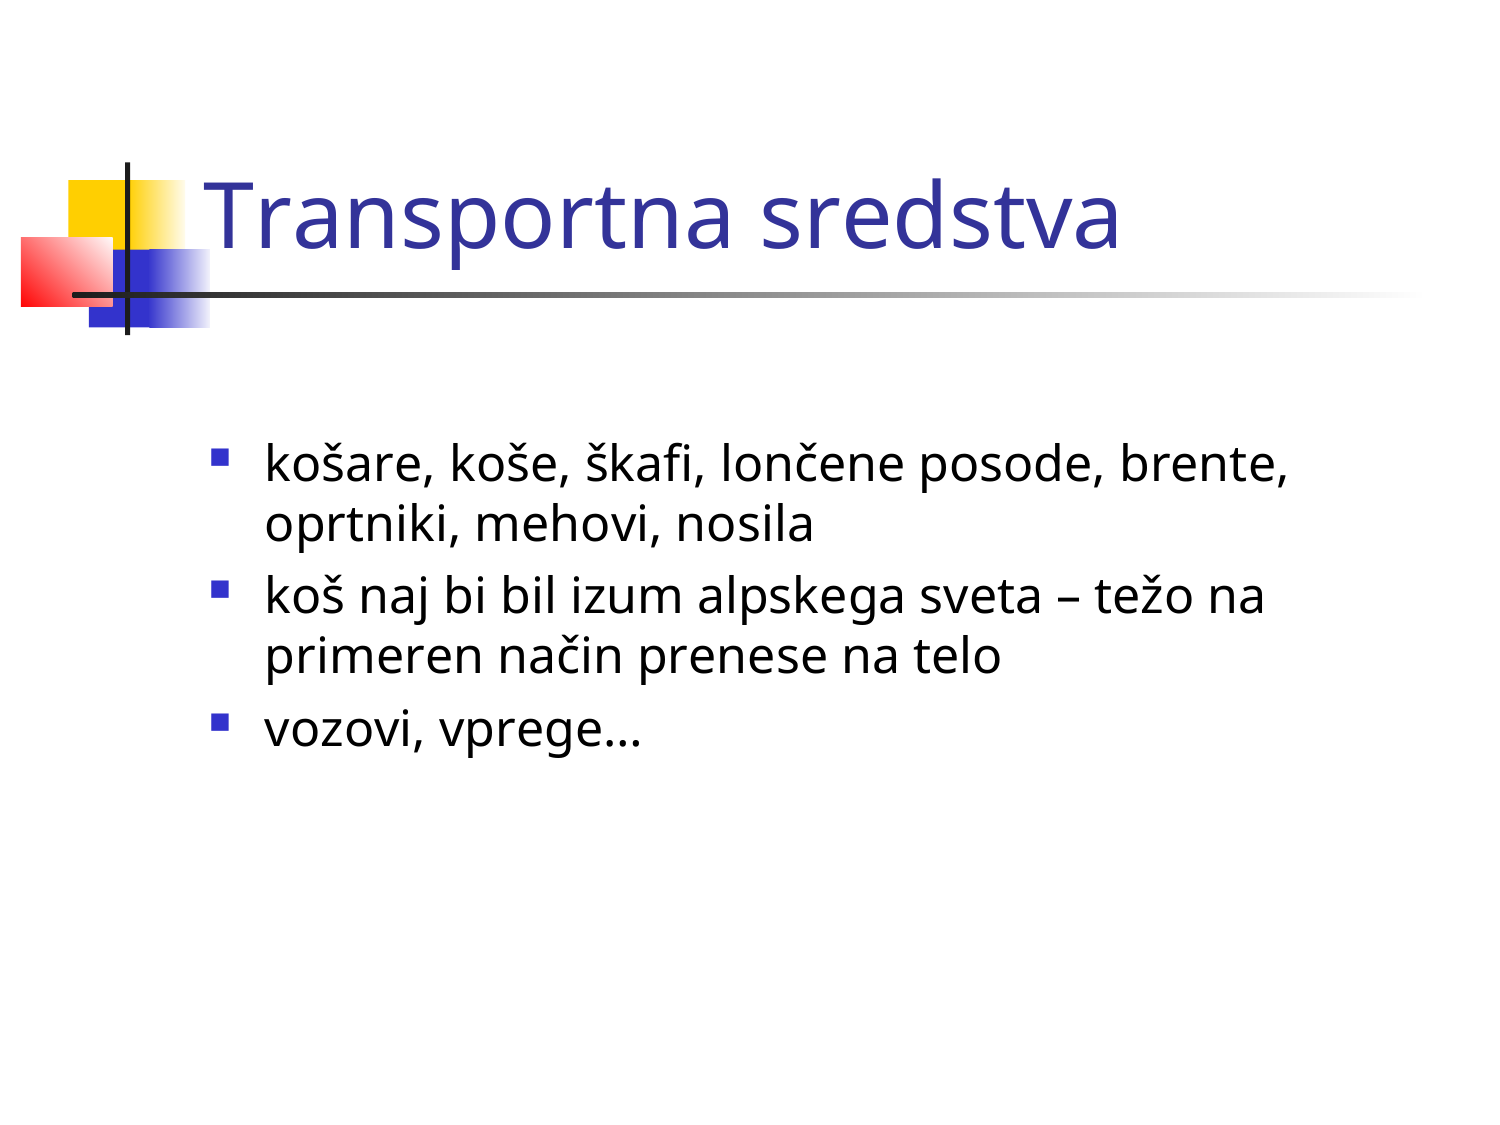

# Transportna sredstva
košare, koše, škafi, lončene posode, brente, oprtniki, mehovi, nosila
koš naj bi bil izum alpskega sveta – težo na primeren način prenese na telo
vozovi, vprege…